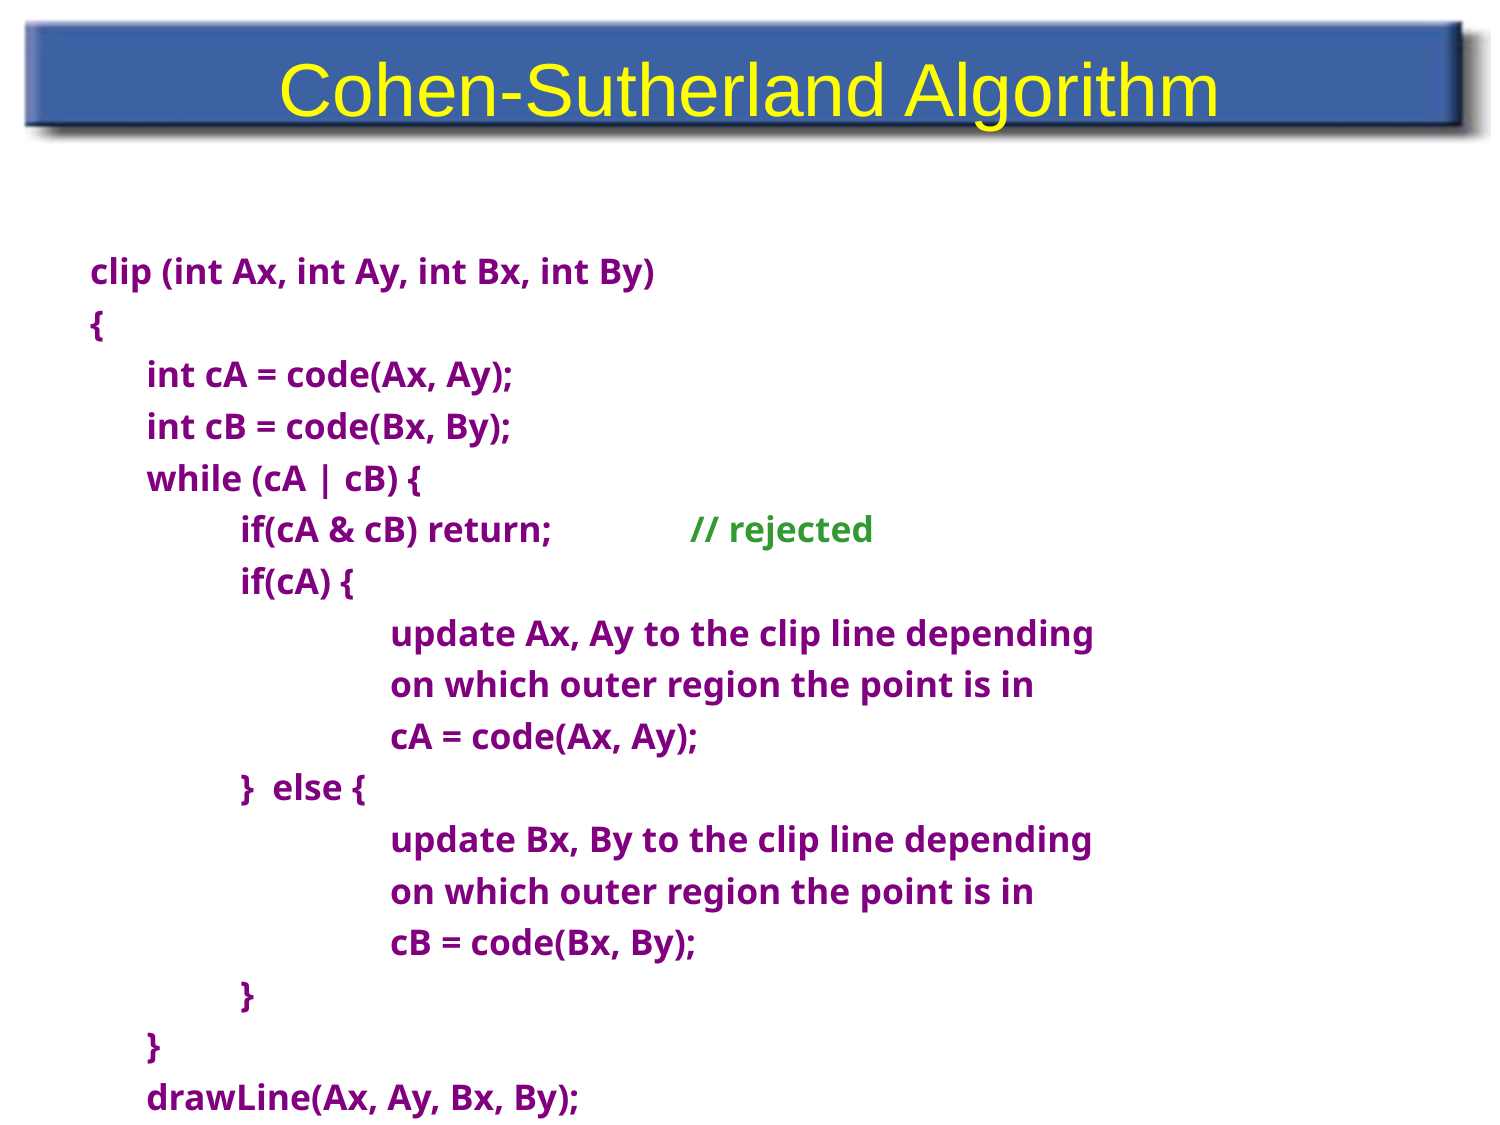

# Cohen-Sutherland Algorithm
clip (int Ax, int Ay, int Bx, int By)
{
	int cA = code(Ax, Ay);
	int cB = code(Bx, By);
	while (cA | cB) {
		if(cA & cB) return; 	// rejected
		if(cA) {
			update Ax, Ay to the clip line depending
 			on which outer region the point is in
			cA = code(Ax, Ay);
		} else {
			update Bx, By to the clip line depending
 			on which outer region the point is in
			cB = code(Bx, By);
		}
	}
	drawLine(Ax, Ay, Bx, By);
}